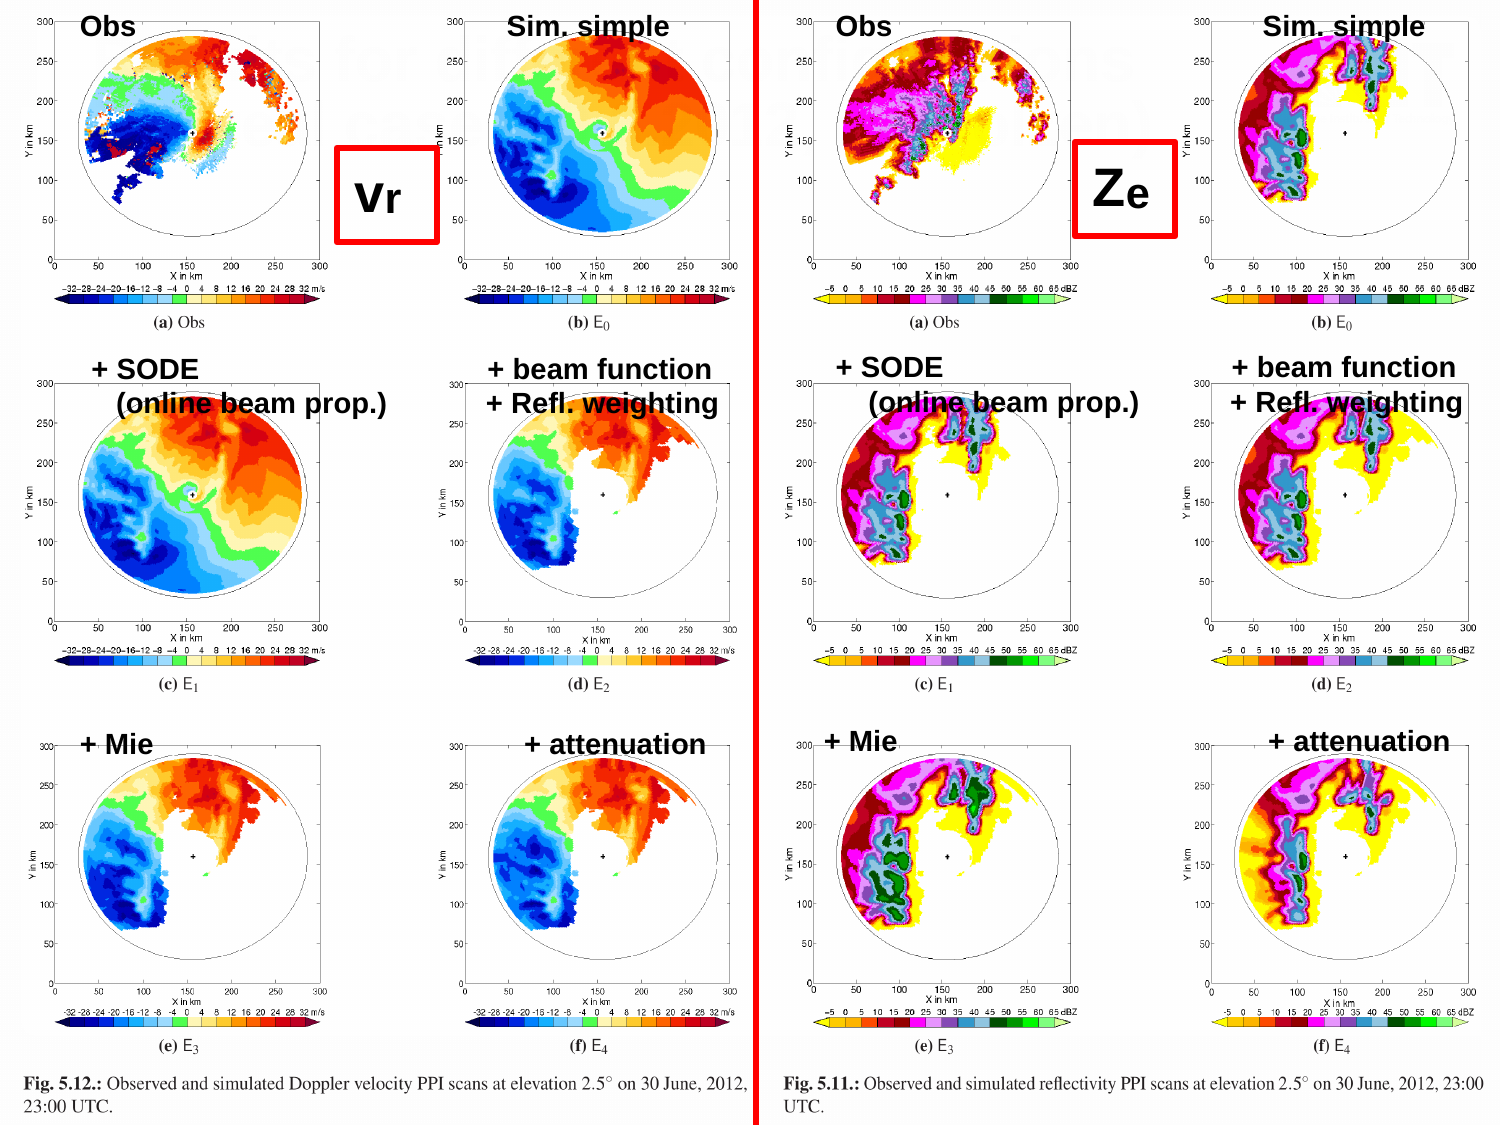

Obs Sim. simple
Obs Sim. simple
# Results for different configurations in a real case (30.6.2012, Fürholzen)
Ze
vr
+ SODE + beam function (online beam prop.) + Refl. weighting
+ SODE + beam function (online beam prop.) + Refl. weighting
+ Mie + attenuation
+ Mie + attenuation
KIT - University of the State of Baden-Württemberg and National Research Center of the Helmholtz Association